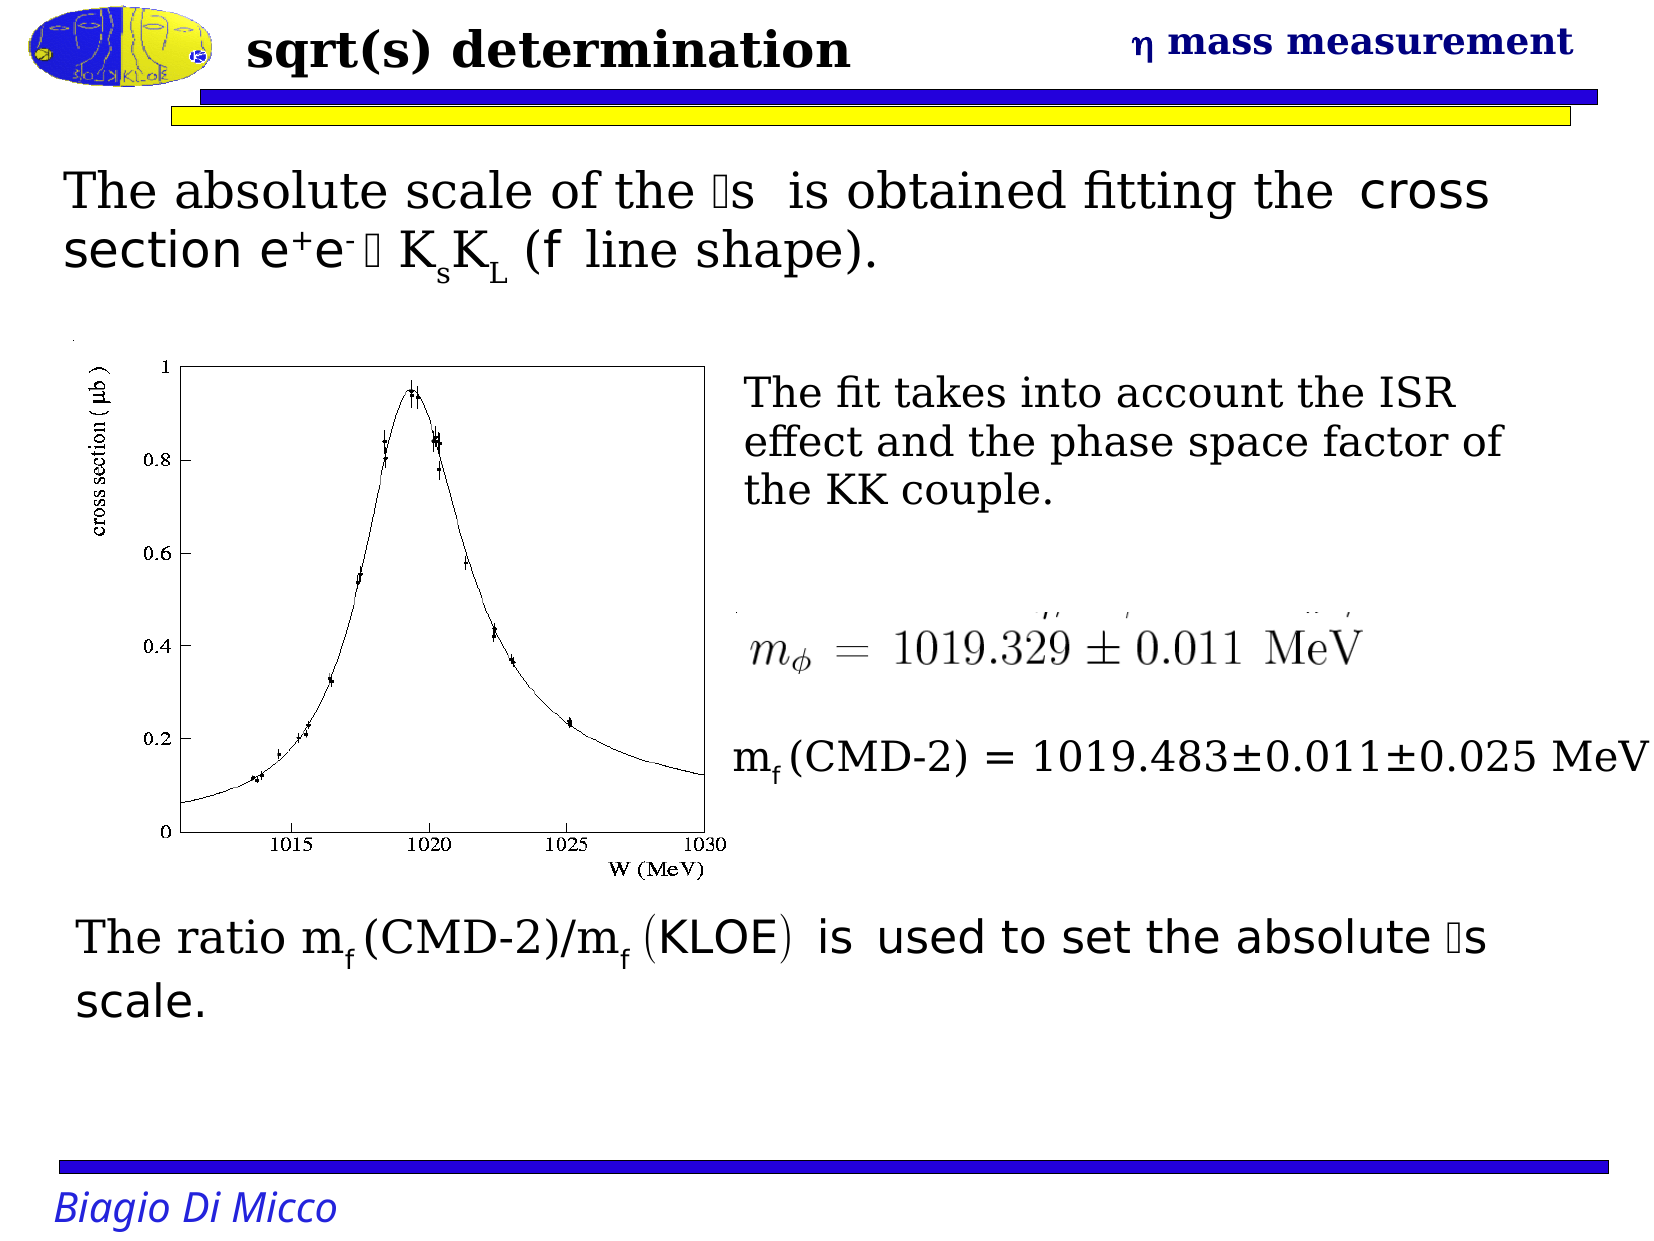

sqrt(s) determination
The absolute scale of the s is obtained fitting the cross section e+e-  KsKL (f line shape).
The fit takes into account the ISR effect and the phase space factor of the KK couple.
mf (CMD-2) = 1019.483±0.011±0.025 MeV
The ratio mf (CMD-2)/mf (KLOE) is used to set the absolute s scale.